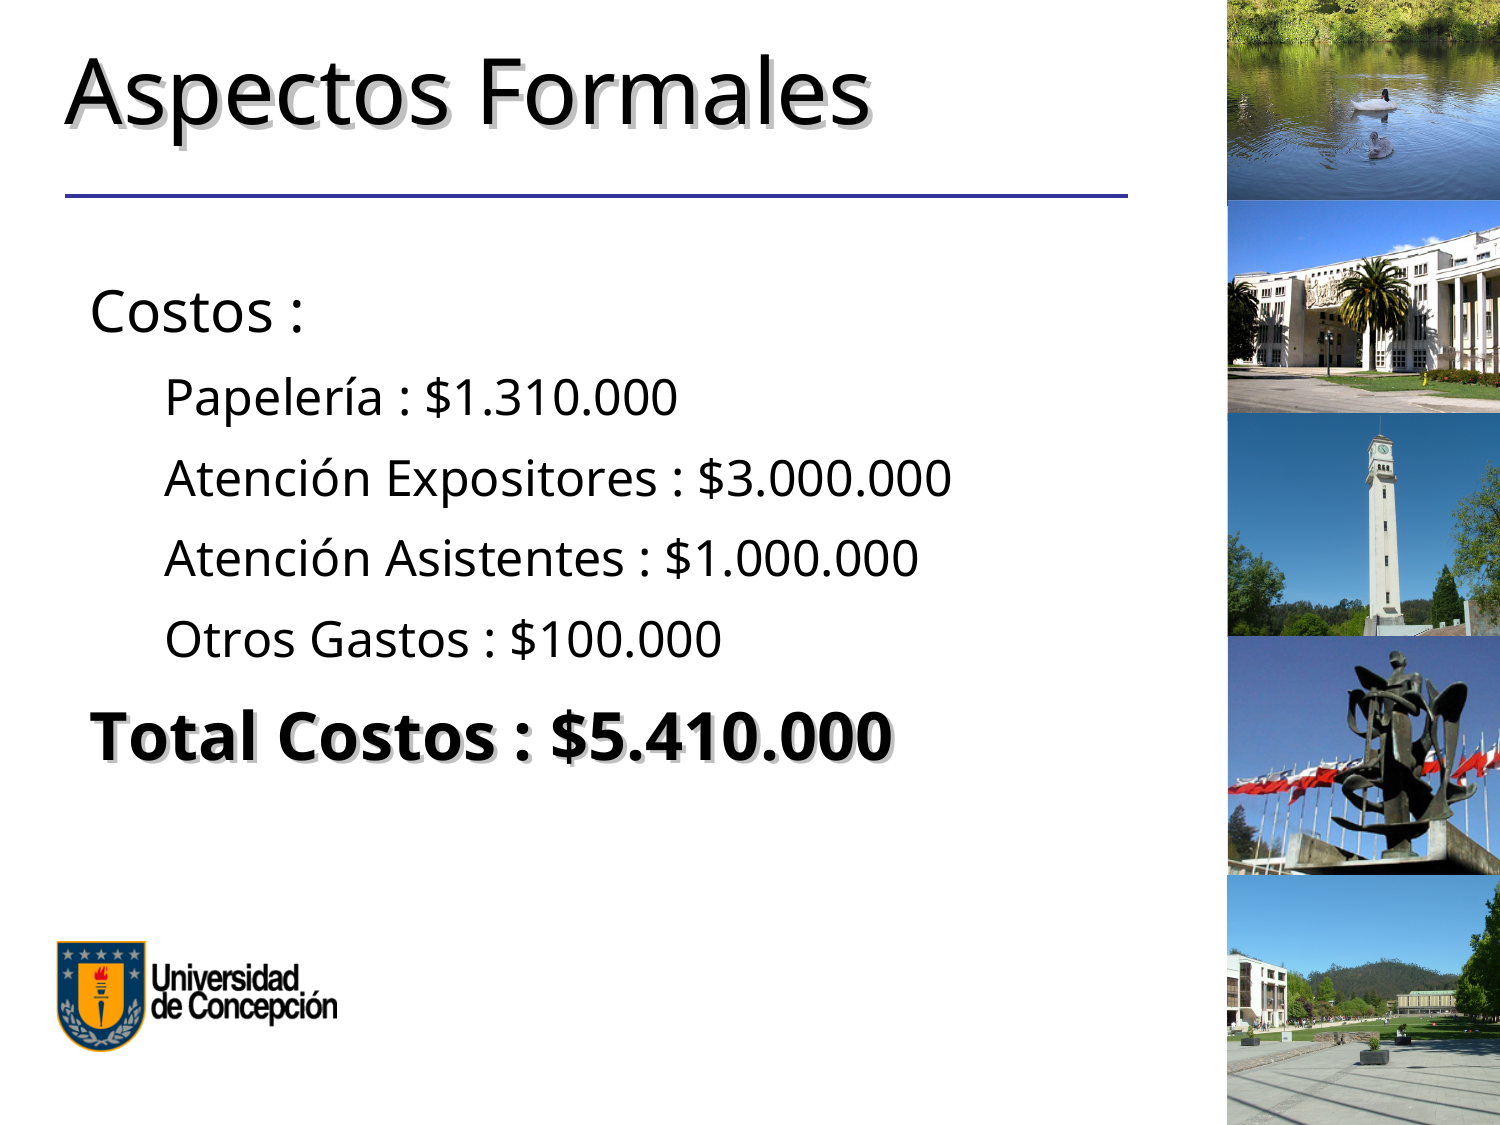

# Aspectos Formales
Costos :
Papelería : $1.310.000
Atención Expositores : $3.000.000
Atención Asistentes : $1.000.000
Otros Gastos : $100.000
Total Costos : $5.410.000